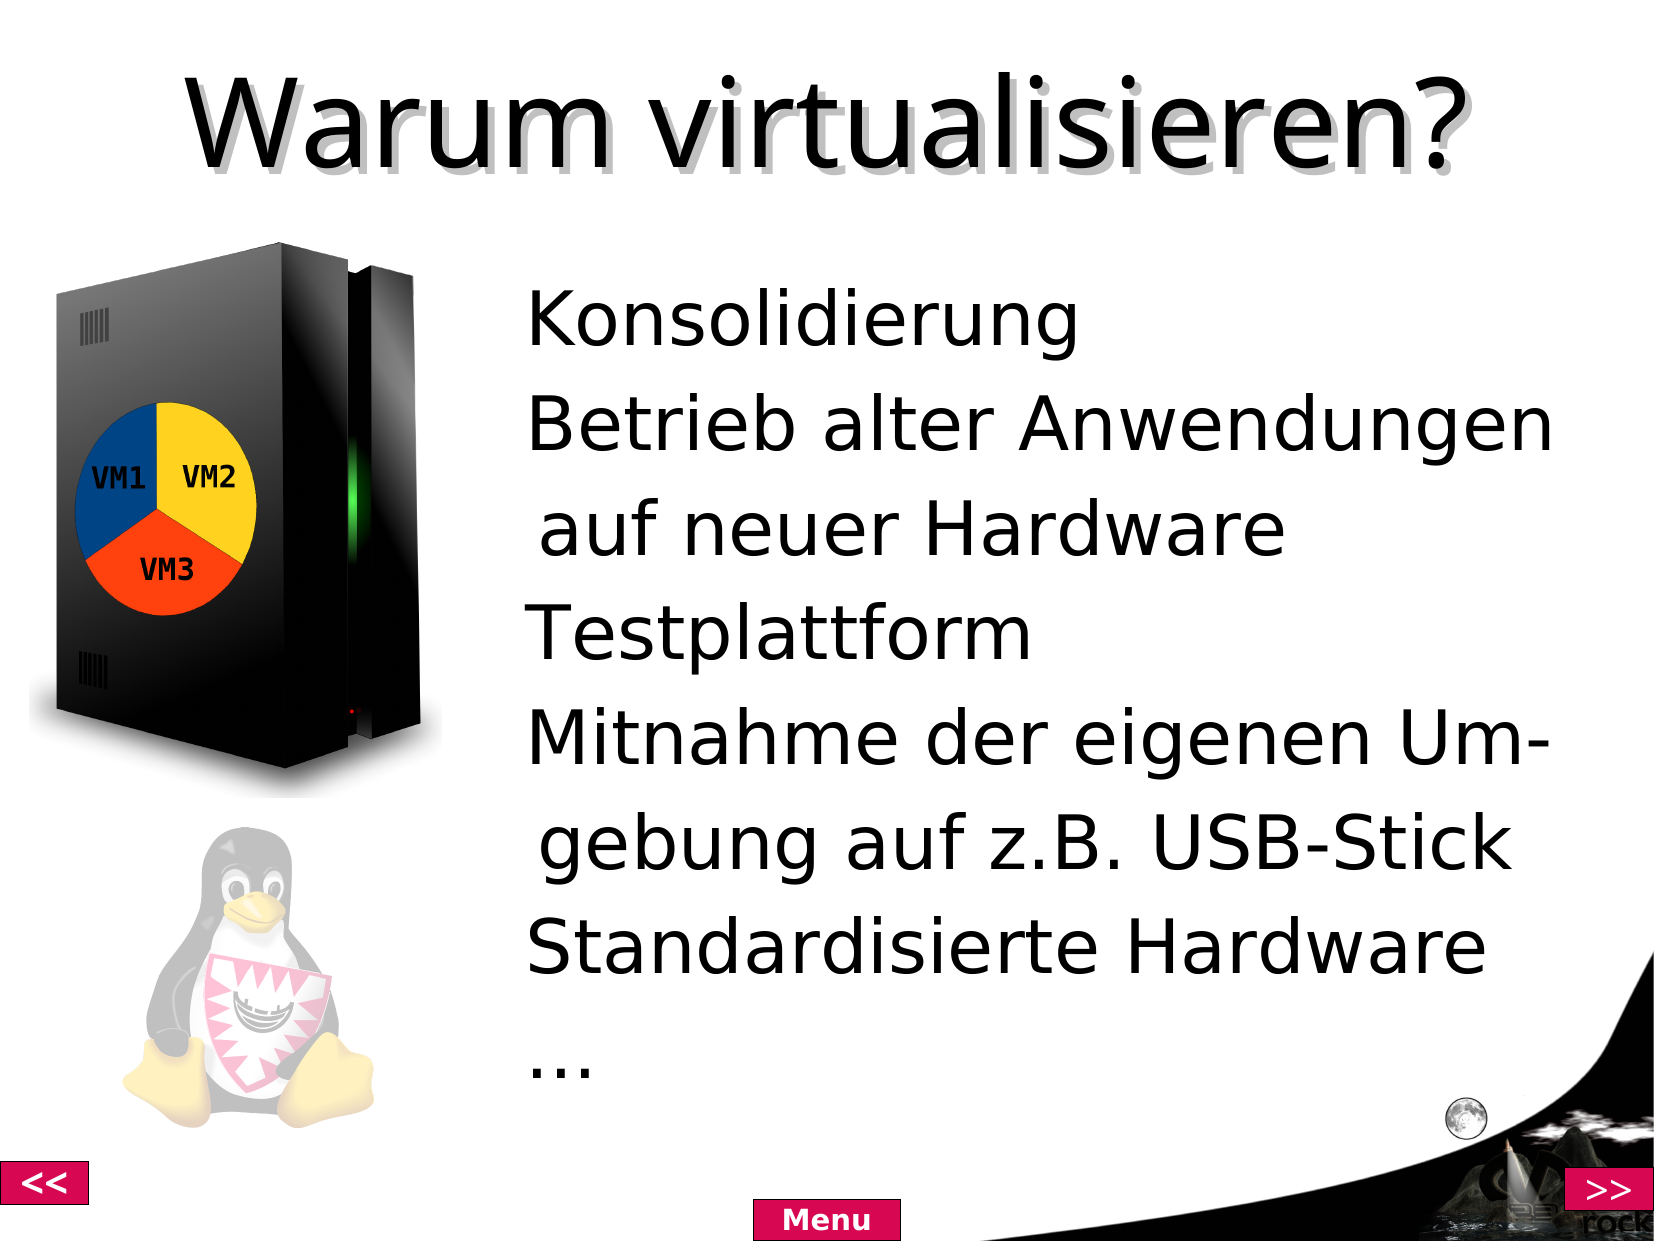

Warum virtualisieren?
 Konsolidierung
 Betrieb alter	Anwendungen
auf neuer Hardware
 Testplattform
 Mitnahme der eigenen Um-
gebung auf z.B. USB-Stick
 Standardisierte Hardware
 ...